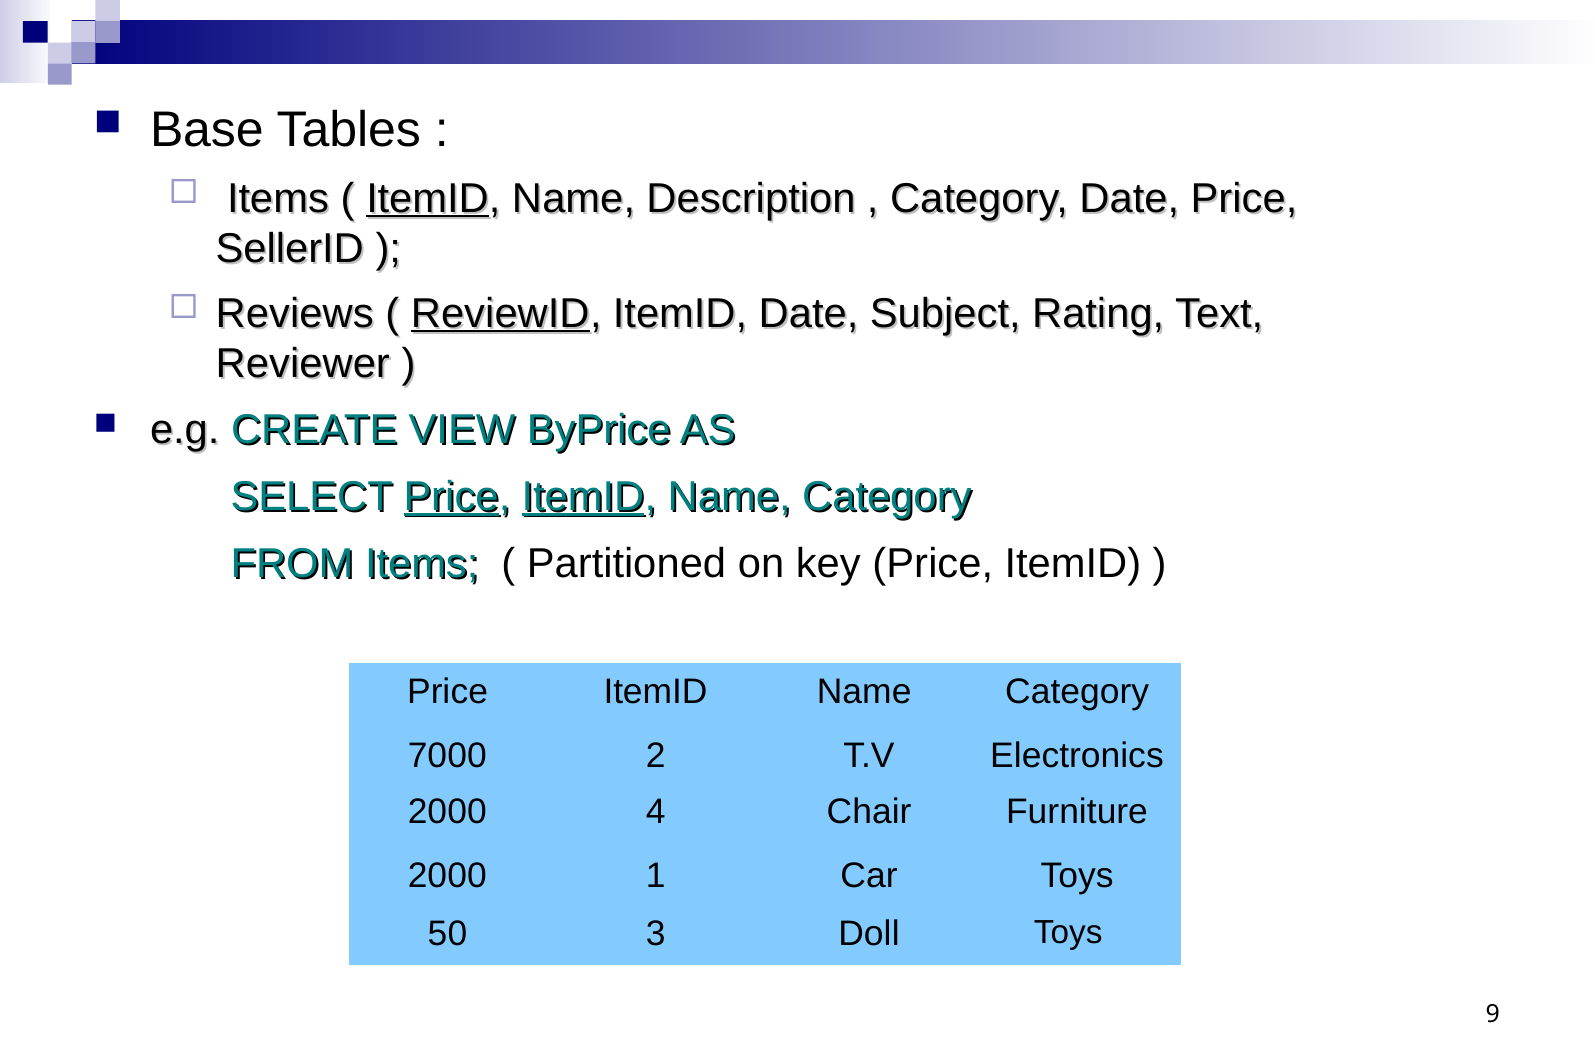

# Base Tables :
 Items ( ItemID, Name, Description , Category, Date, Price, SellerID );
Reviews ( ReviewID, ItemID, Date, Subject, Rating, Text, Reviewer )
e.g. CREATE VIEW ByPrice AS
 SELECT Price, ItemID, Name, Category
 FROM Items; ( Partitioned on key (Price, ItemID) )
| Price | ItemID | Name | Category |
| --- | --- | --- | --- |
| 7000 | 2 | T.V | Electronics |
| 2000 | 4 | Chair | Furniture |
| 2000 | 1 | Car | Toys |
| 50 | 3 | Doll | Toys |
9